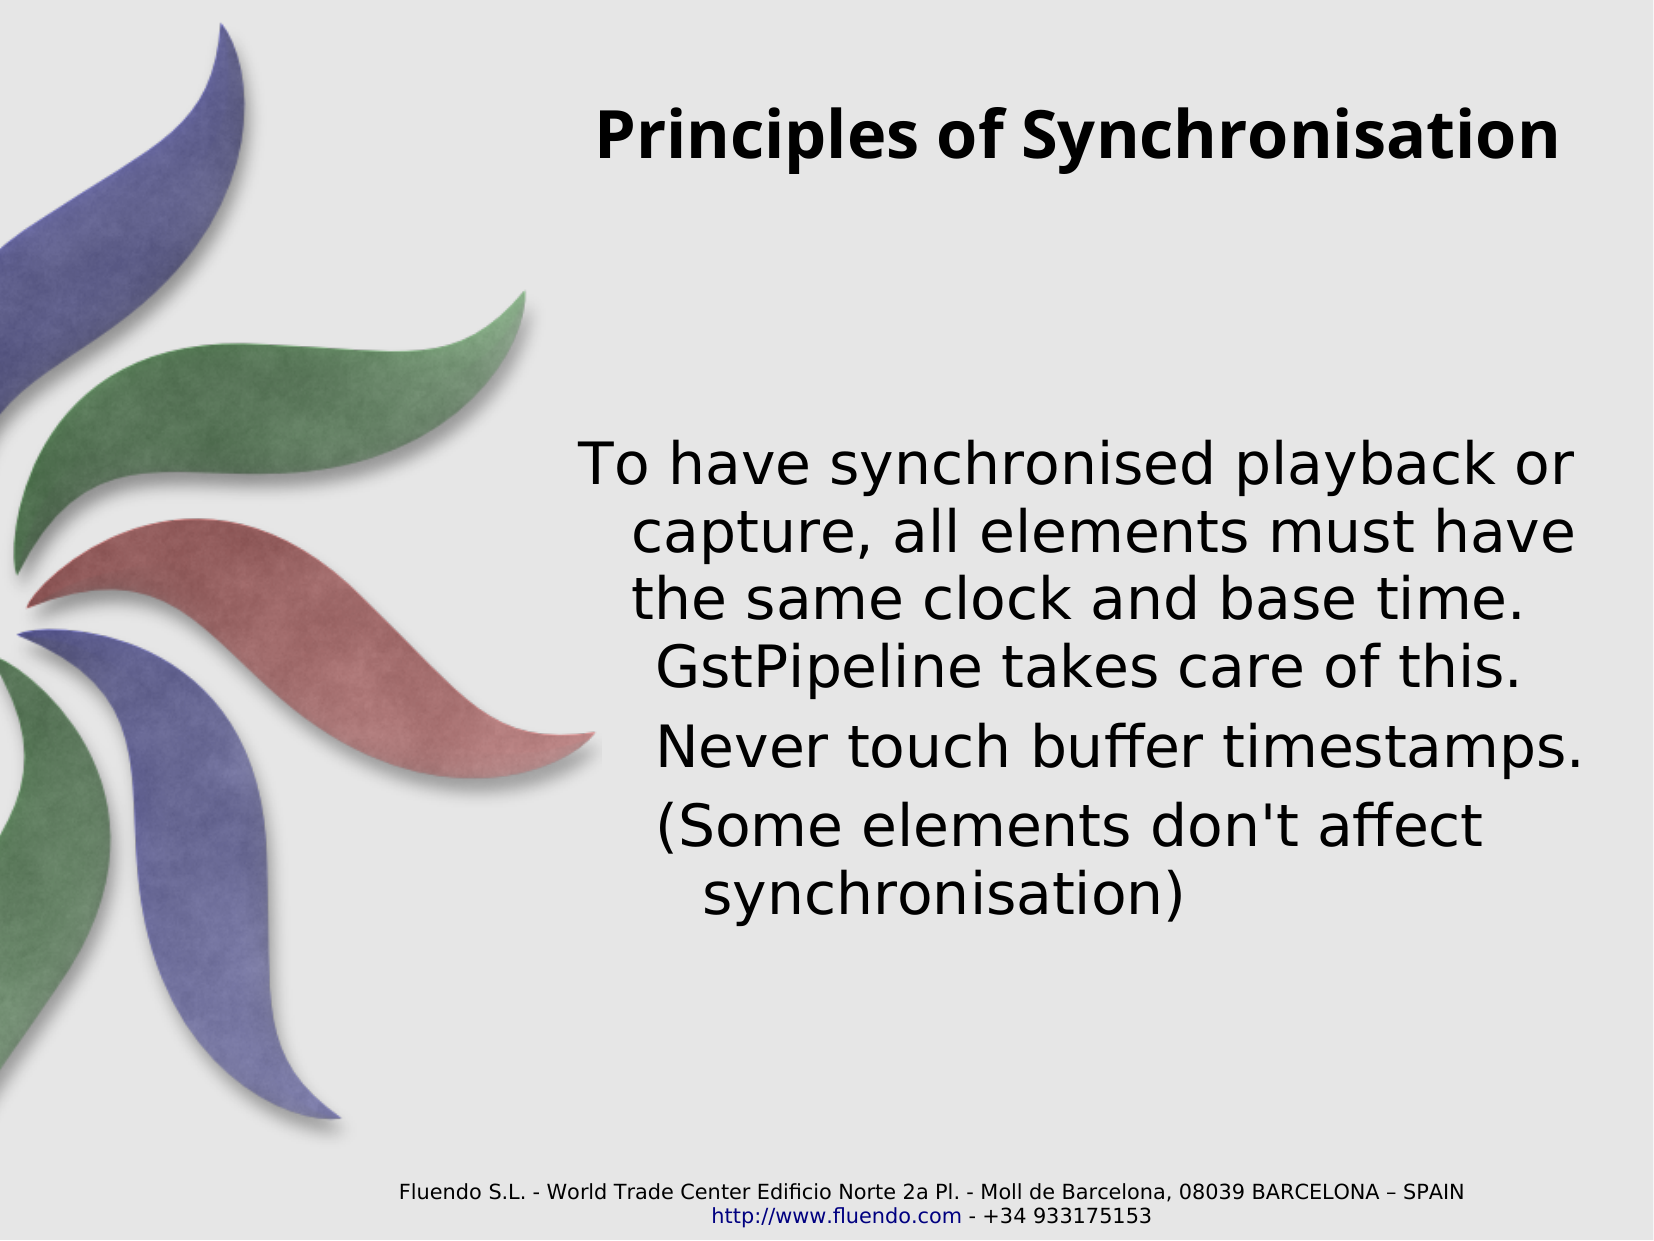

# Principles of Synchronisation
To have synchronised playback or capture, all elements must have the same clock and base time.
GstPipeline takes care of this.
Never touch buffer timestamps.
(Some elements don't affect synchronisation)